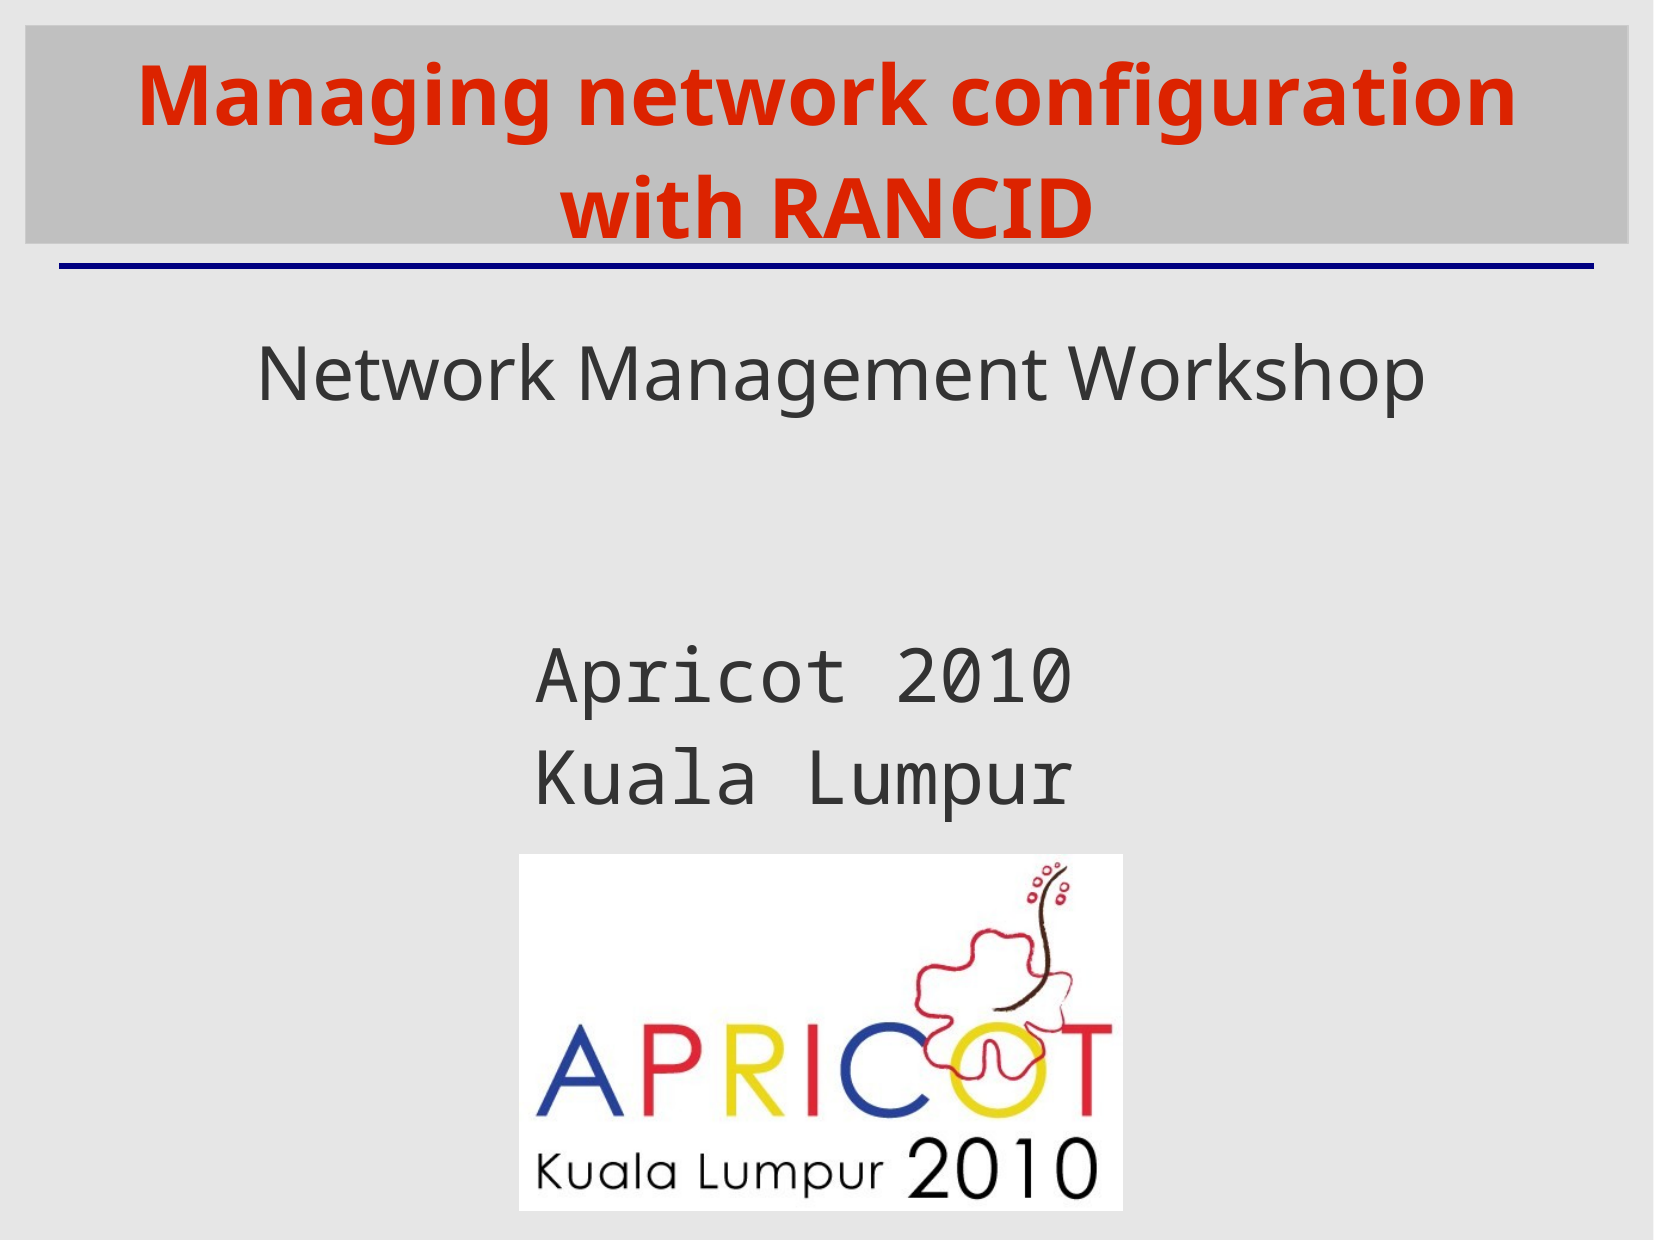

Managing network configuration
with RANCID
# Network Management Workshop
Apricot 2010
Kuala Lumpur